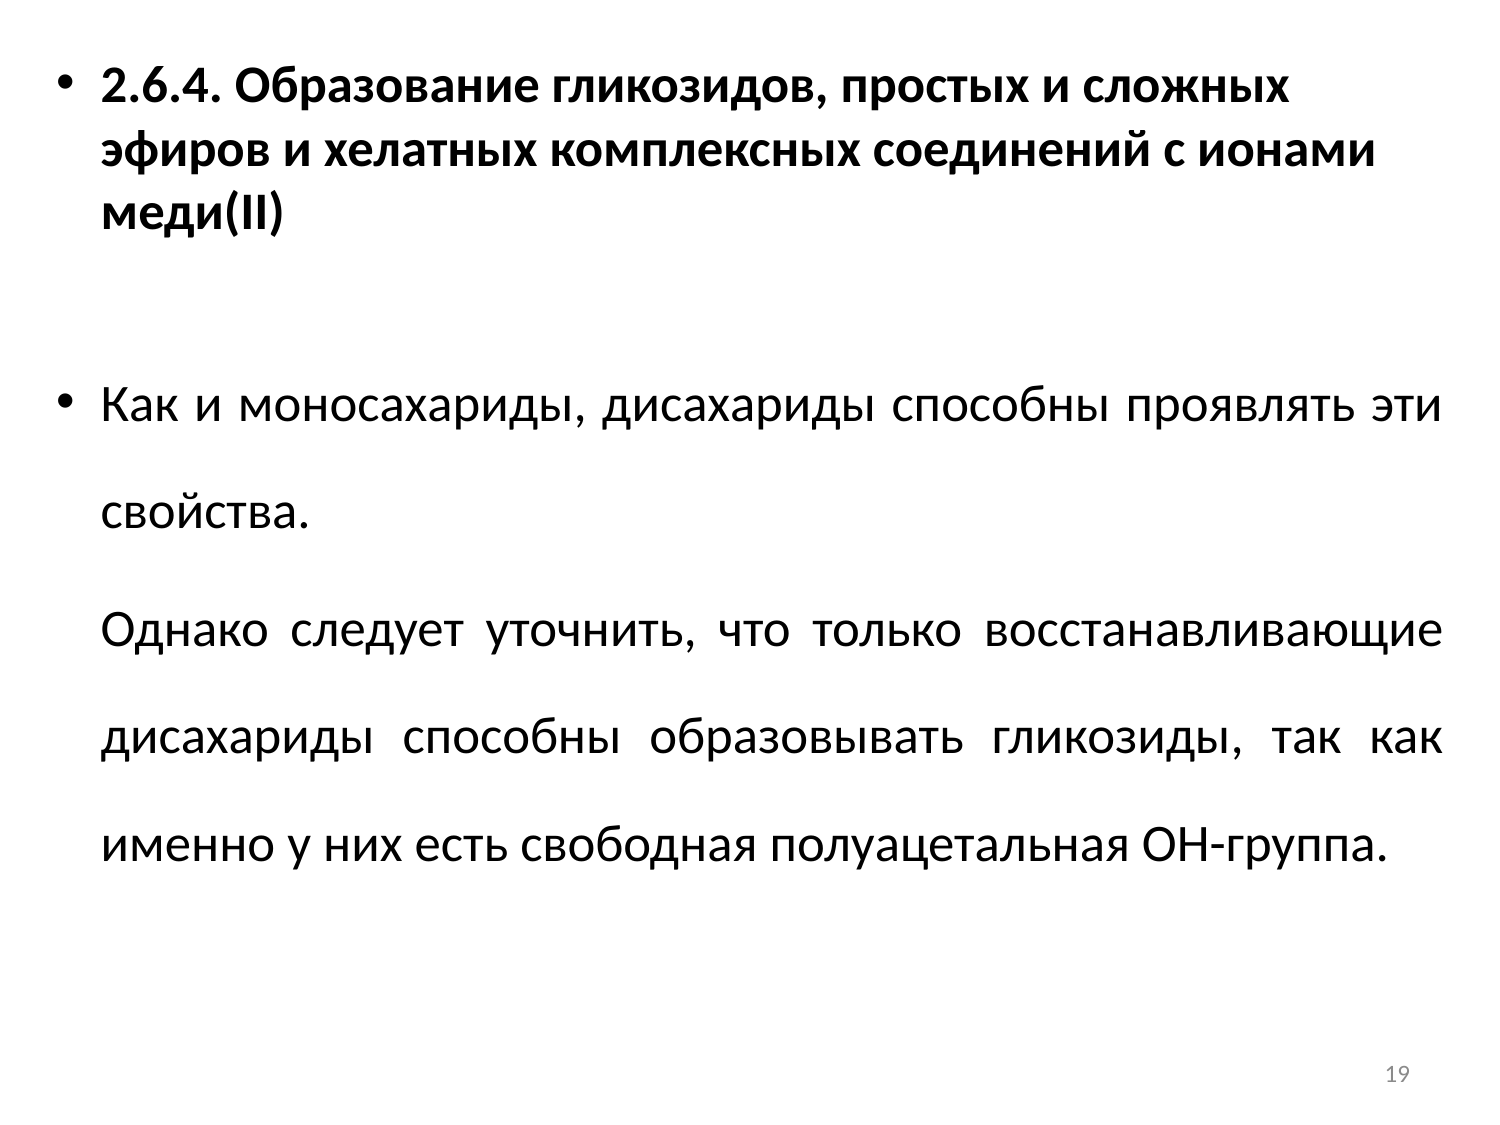

# 2.6.4. Образование гликозидов, простых и сложных эфиров и хелатных комплексных соединений с ионами меди(II)
Как и моносахариды, дисахариды способны проявлять эти свойства.
	Однако следует уточнить, что только восстанавливающие дисахариды способны образовывать гликозиды, так как именно у них есть свободная полуацетальная OH-группа.